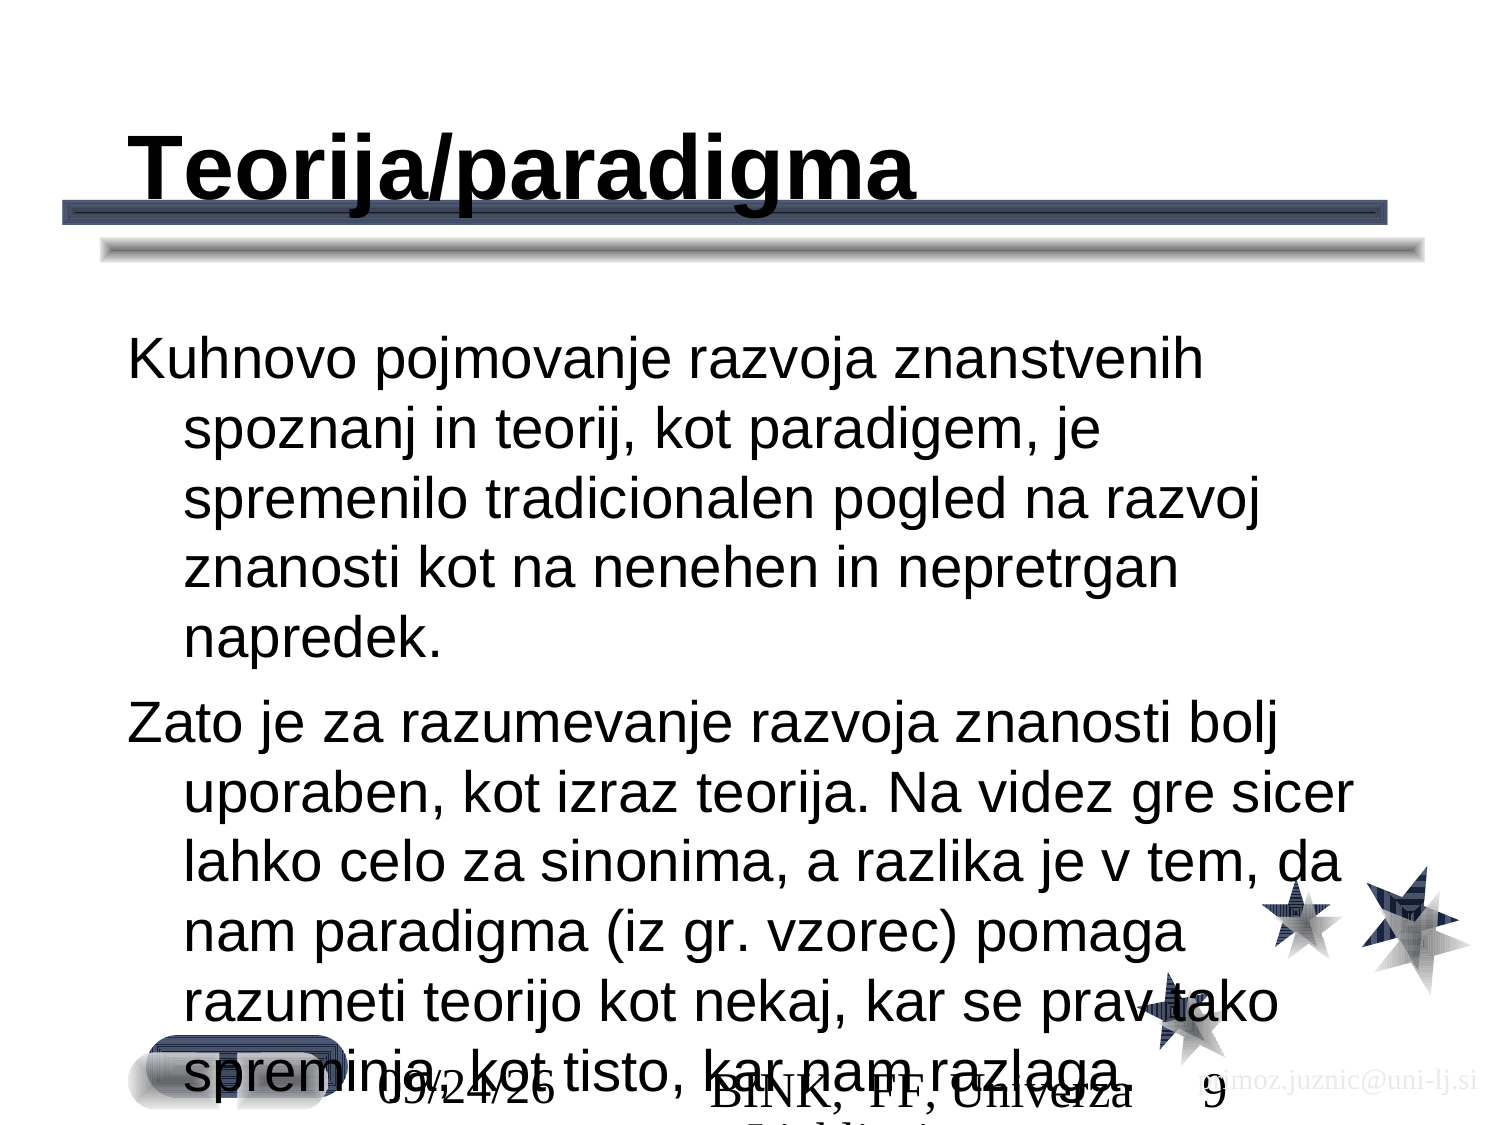

# Teorija/paradigma
Kuhnovo pojmovanje razvoja znanstvenih spoznanj in teorij, kot paradigem, je spremenilo tradicionalen pogled na razvoj znanosti kot na nenehen in nepretrgan napredek.
Zato je za razumevanje razvoja znanosti bolj uporaben, kot izraz teorija. Na videz gre sicer lahko celo za sinonima, a razlika je v tem, da nam paradigma (iz gr. vzorec) pomaga razumeti teorijo kot nekaj, kar se prav tako spreminja, kot tisto, kar nam razlaga.
BINK, FF, Univerza v Ljubljani
9